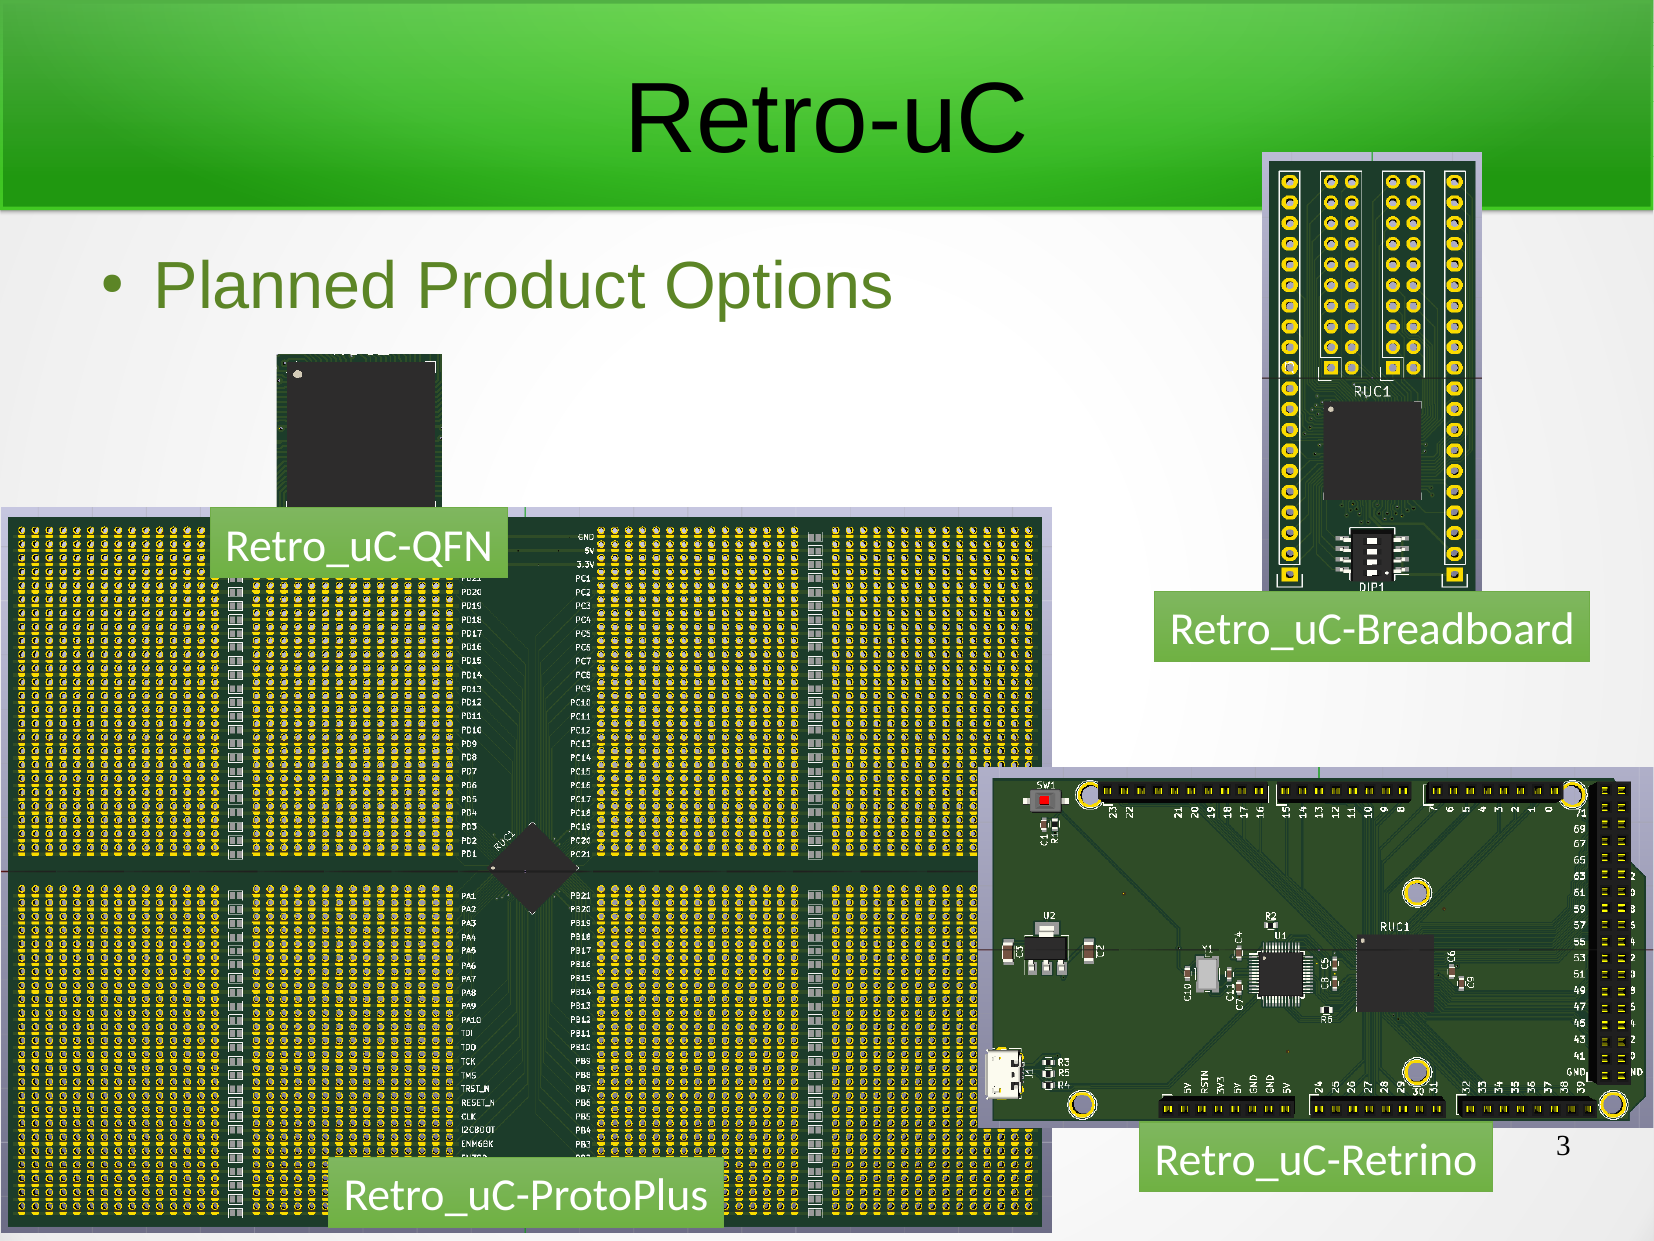

# Retro-uC
Retro_uC-Breadboard
Planned Product Options
Retro_uC-ProtoPlus
Retro_uC-QFN
Retro_uC-Retrino
FOSDEM 2019
Perfect HDL ? - Staf Verhaegen
3